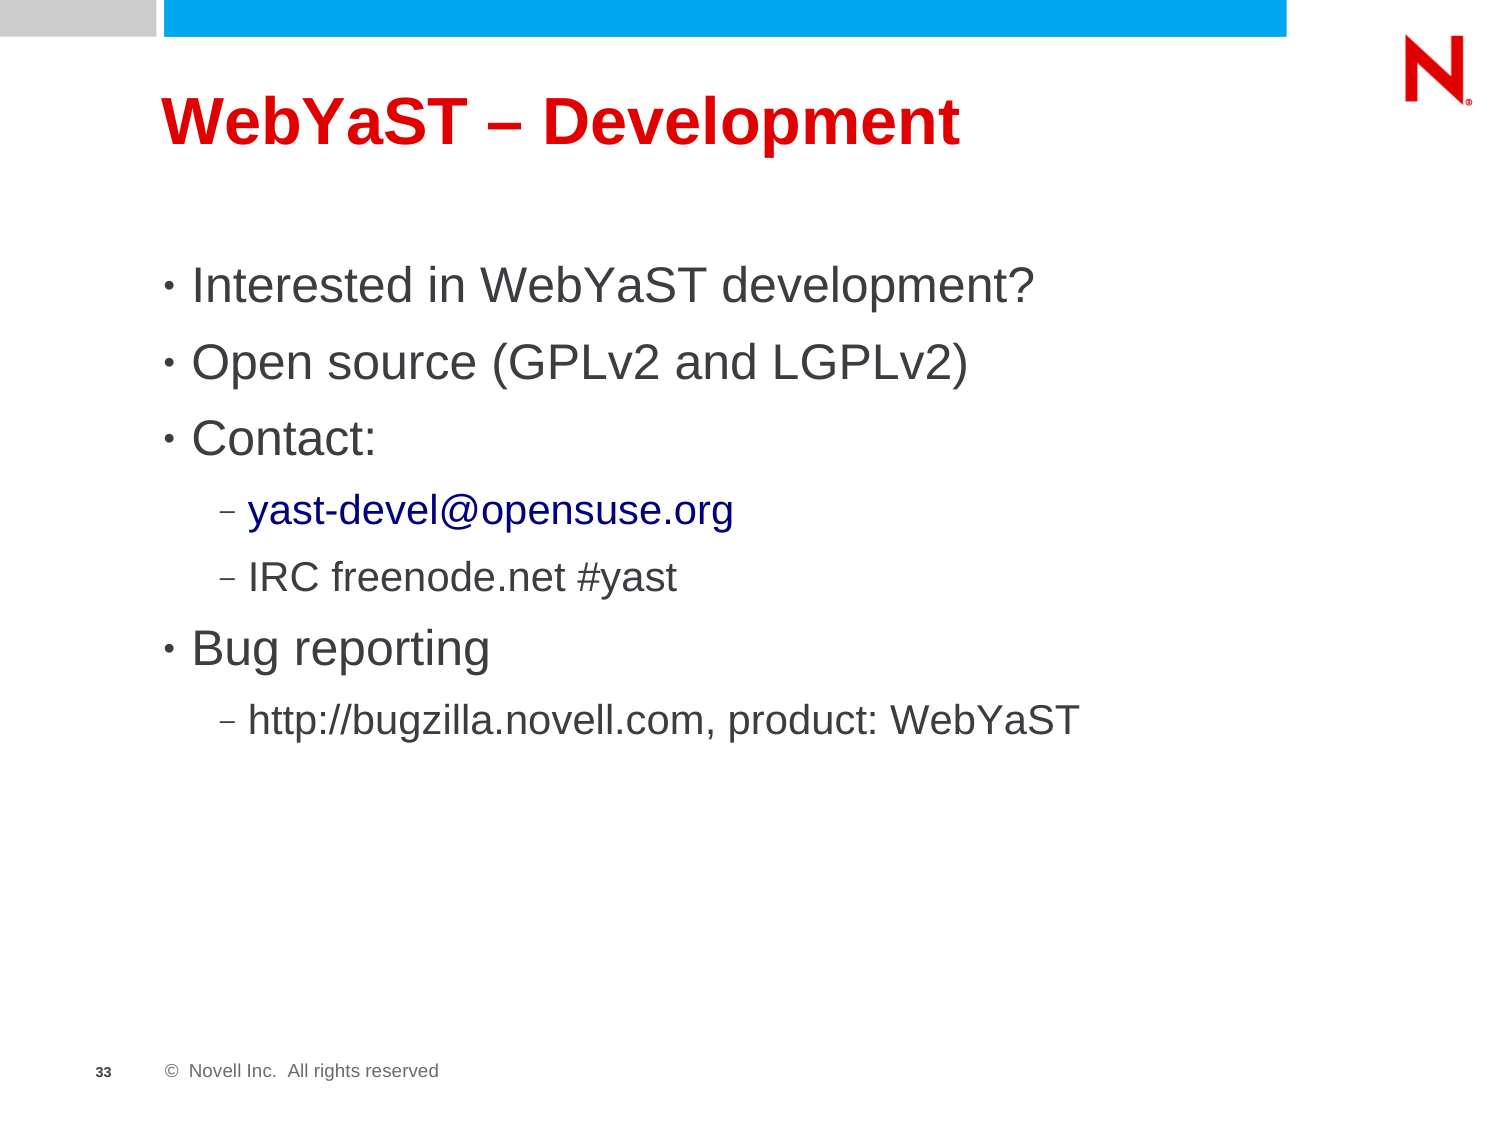

# WebYaST – Development
Interested in WebYaST development?
Open source (GPLv2 and LGPLv2)
Contact:
yast-devel@opensuse.org
IRC freenode.net #yast
Bug reporting
http://bugzilla.novell.com, product: WebYaST